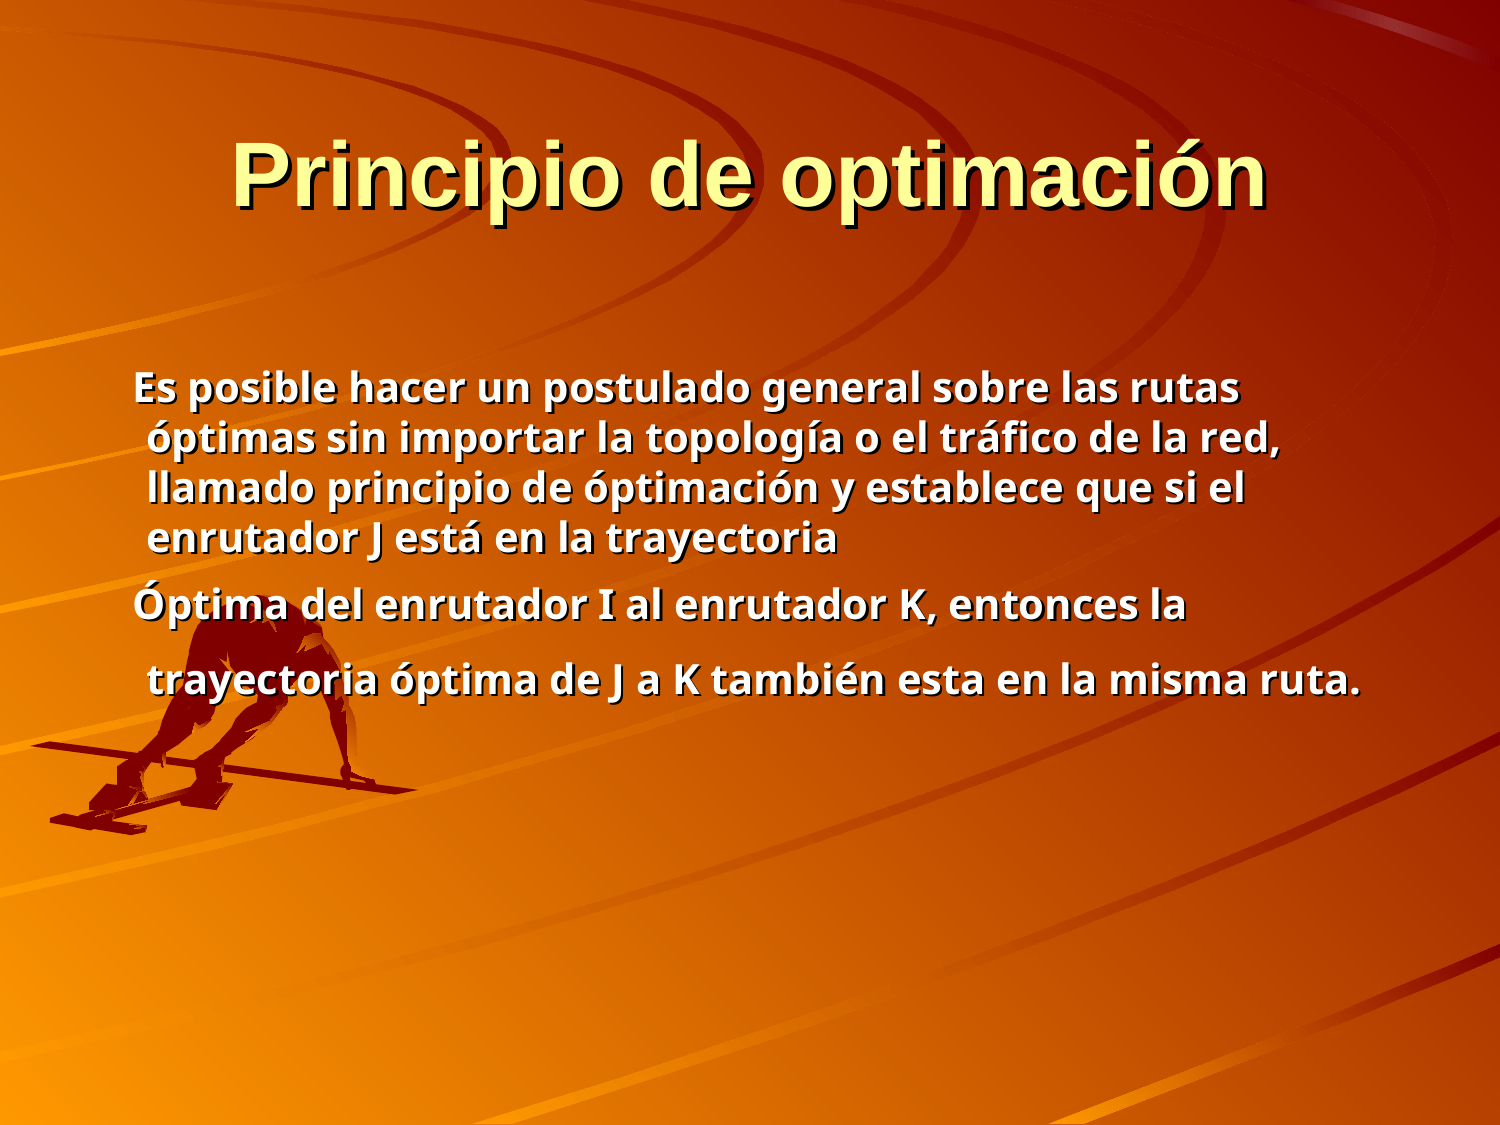

# Principio de optimación
 Es posible hacer un postulado general sobre las rutas óptimas sin importar la topología o el tráfico de la red, llamado principio de óptimación y establece que si el enrutador J está en la trayectoria
 Óptima del enrutador I al enrutador K, entonces la trayectoria óptima de J a K también esta en la misma ruta.